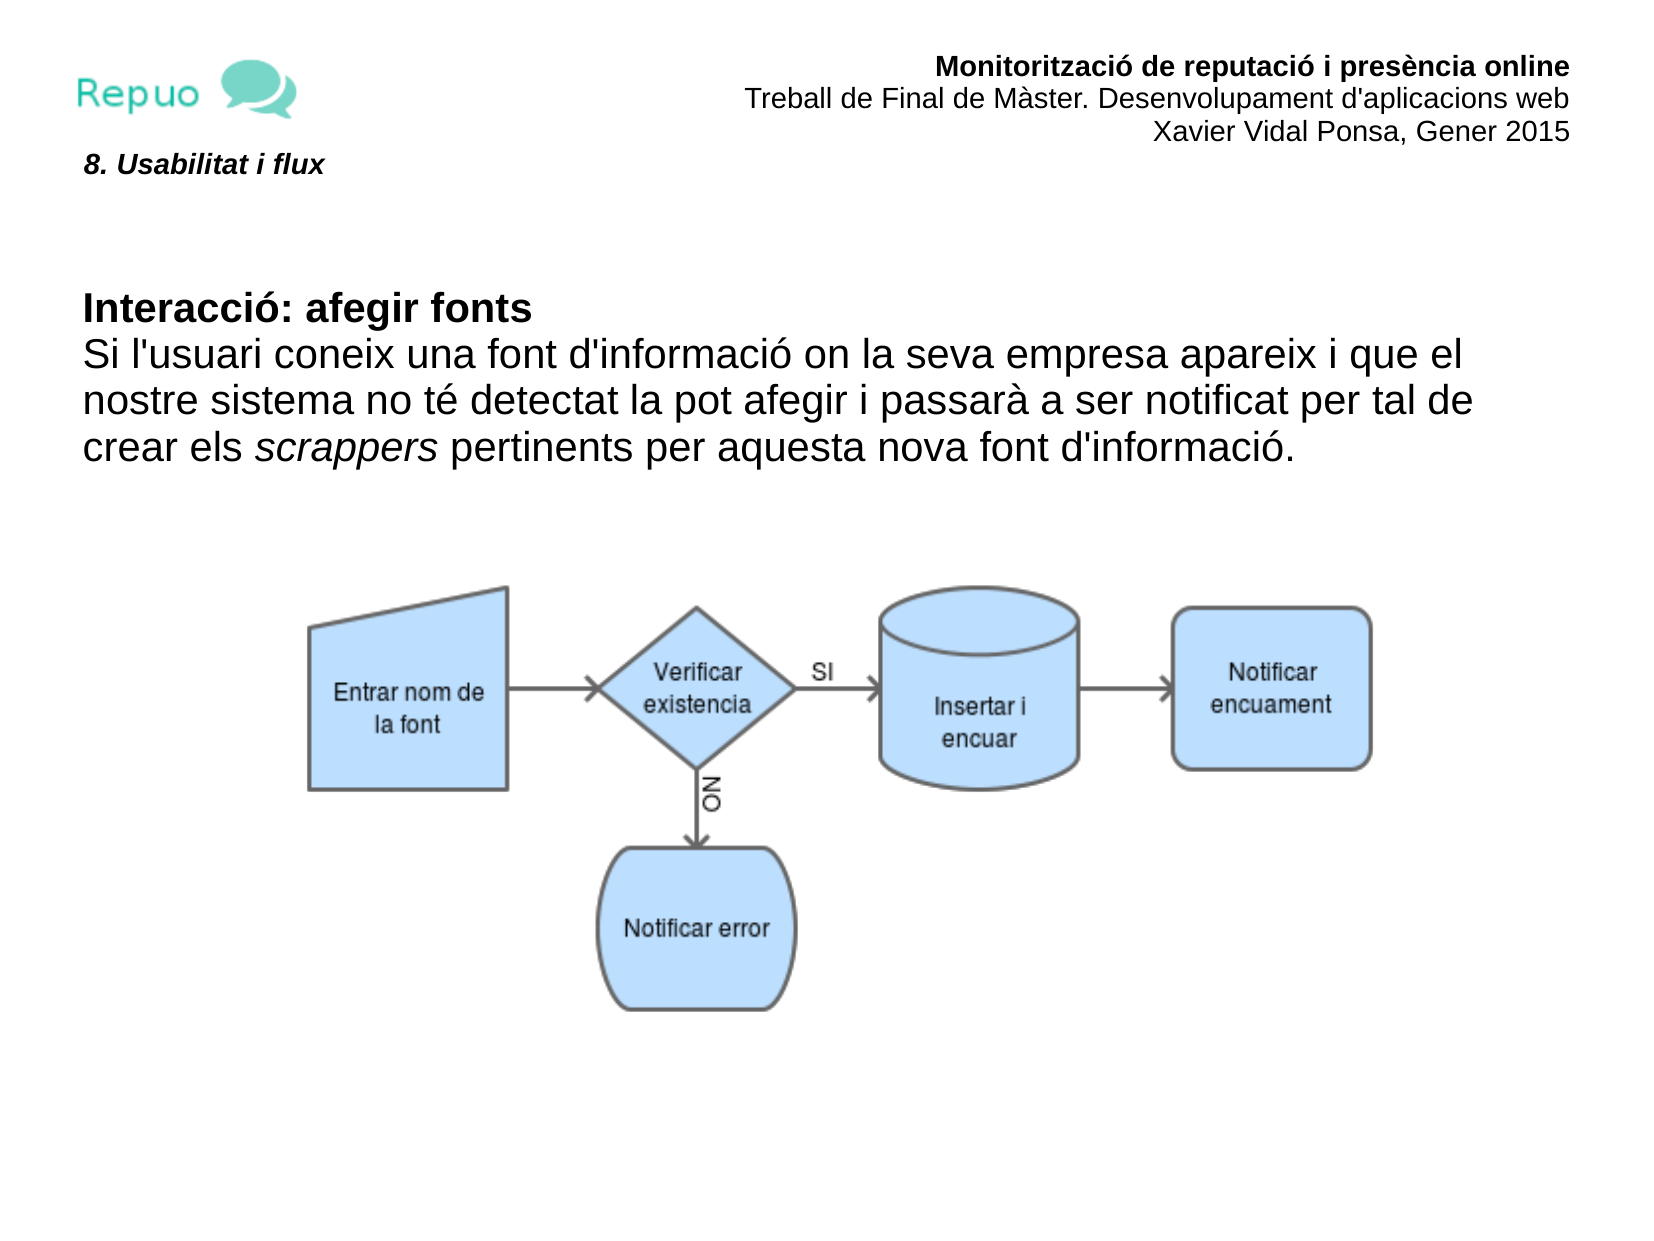

# Monitorització de reputació i presència online Treball de Final de Màster. Desenvolupament d'aplicacions web Xavier Vidal Ponsa, Gener 2015 8. Usabilitat i flux
Interacció: afegir fonts
Si l'usuari coneix una font d'informació on la seva empresa apareix i que el
nostre sistema no té detectat la pot afegir i passarà a ser notificat per tal de crear els scrappers pertinents per aquesta nova font d'informació.